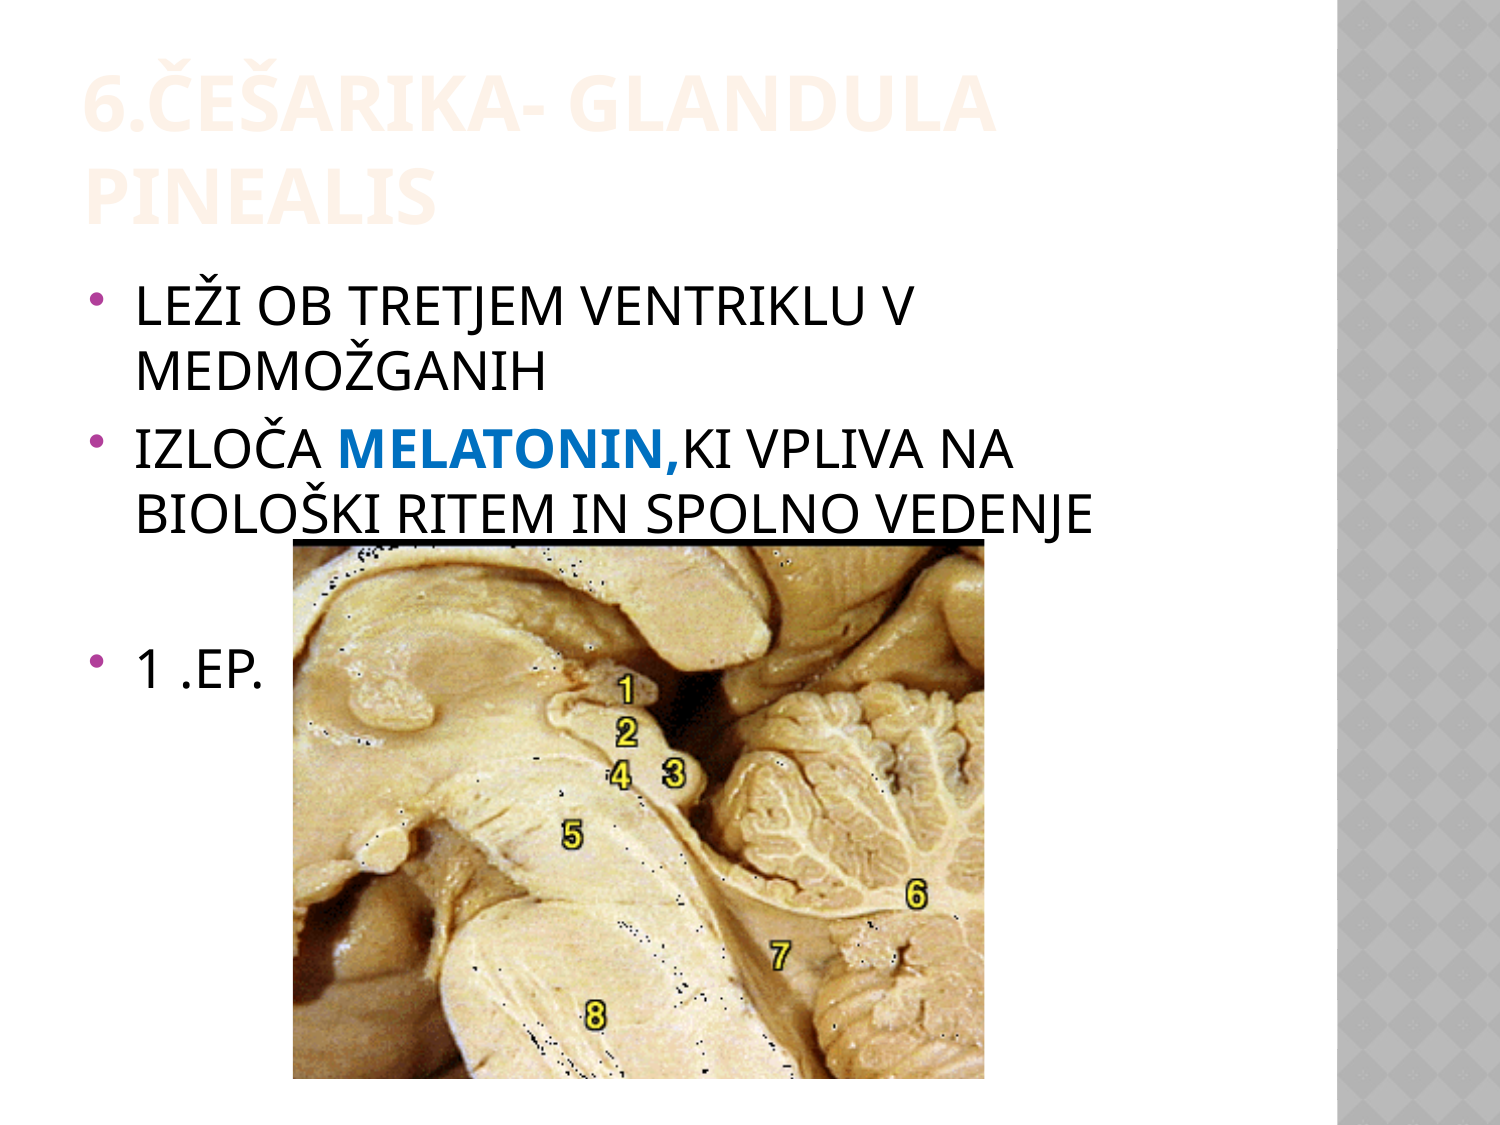

# 6.ČEŠARIKA- GLANDULA PINEALIS
LEŽI OB TRETJEM VENTRIKLU V MEDMOŽGANIH
IZLOČA MELATONIN,KI VPLIVA NA BIOLOŠKI RITEM IN SPOLNO VEDENJE
1 .EP.